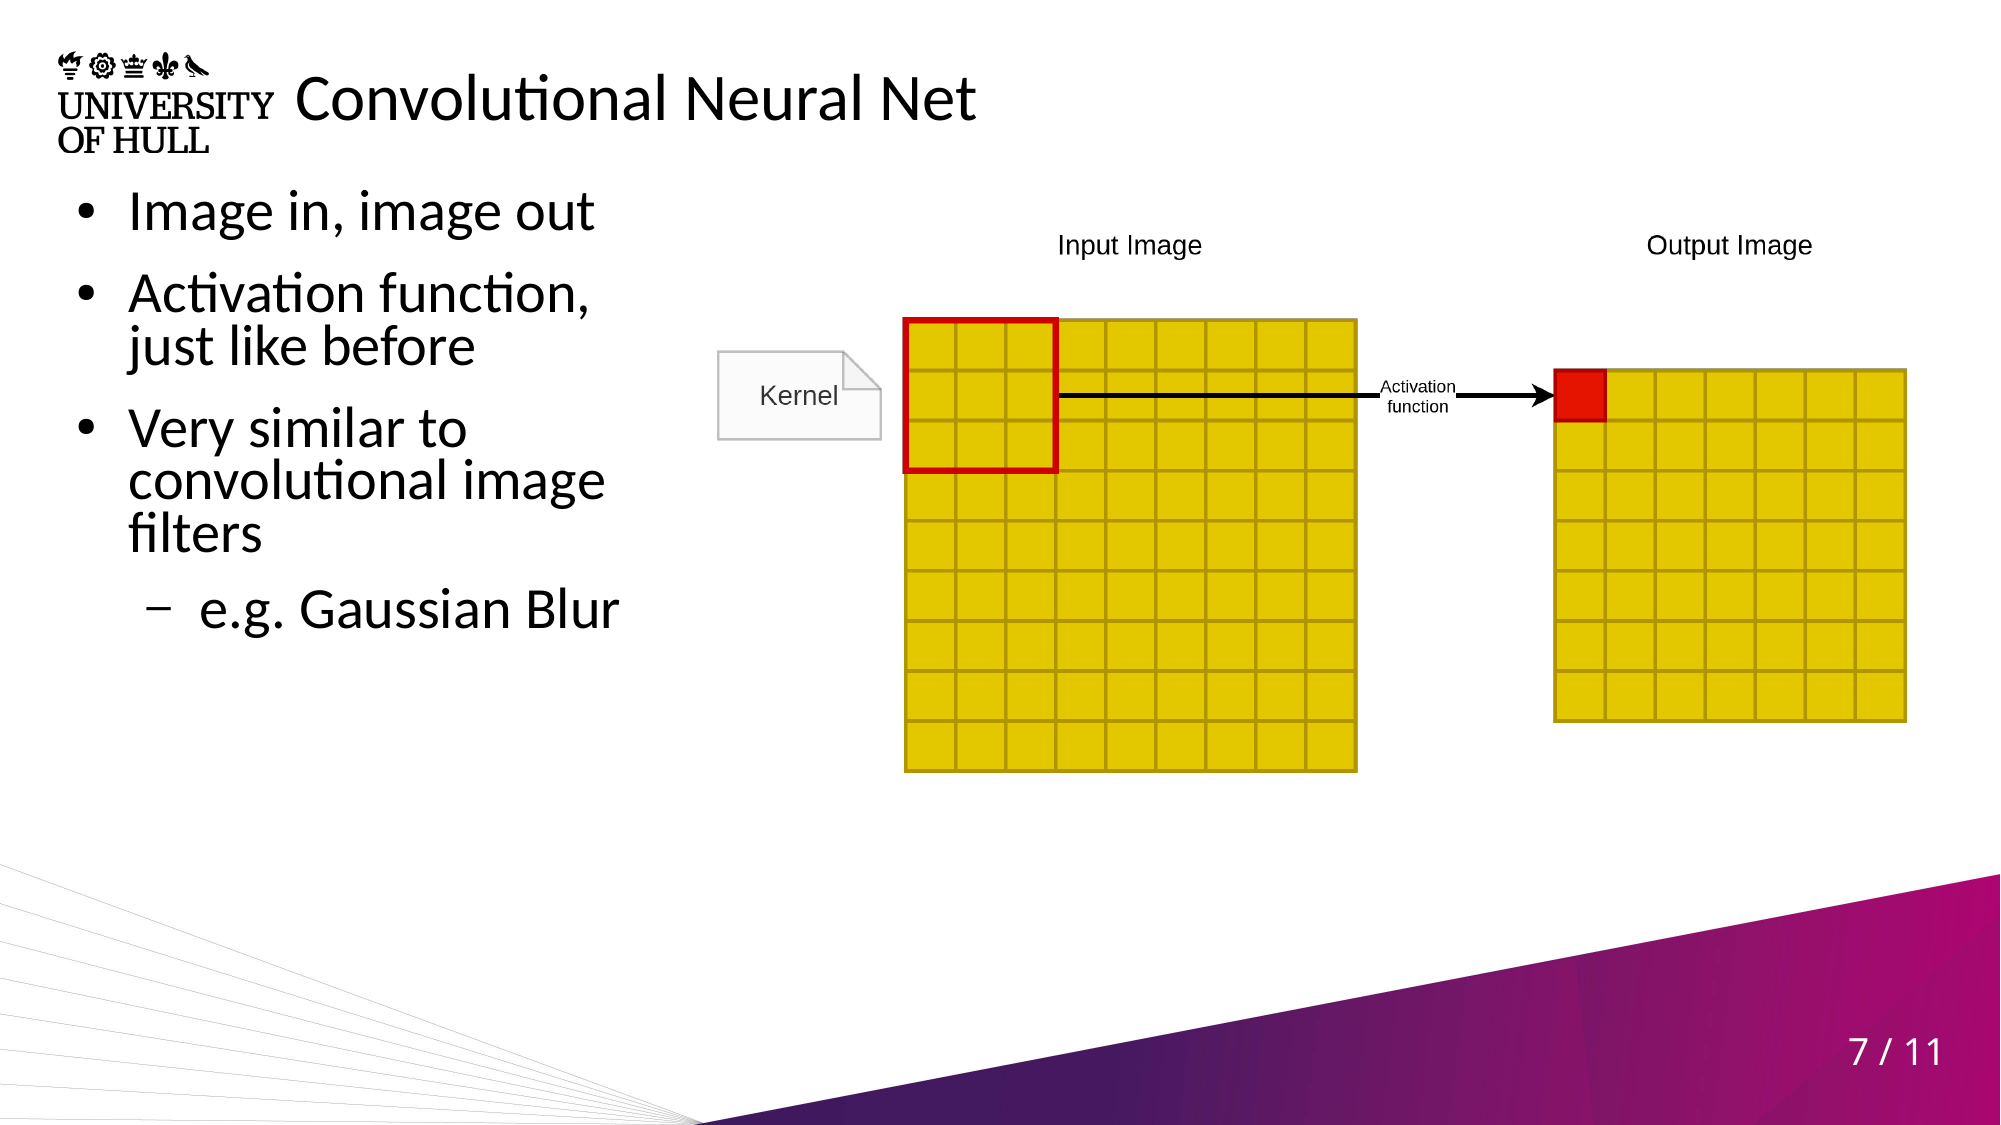

# Convolutional Neural Net
Image in, image out
Activation function, just like before
Very similar to convolutional image filters
e.g. Gaussian Blur